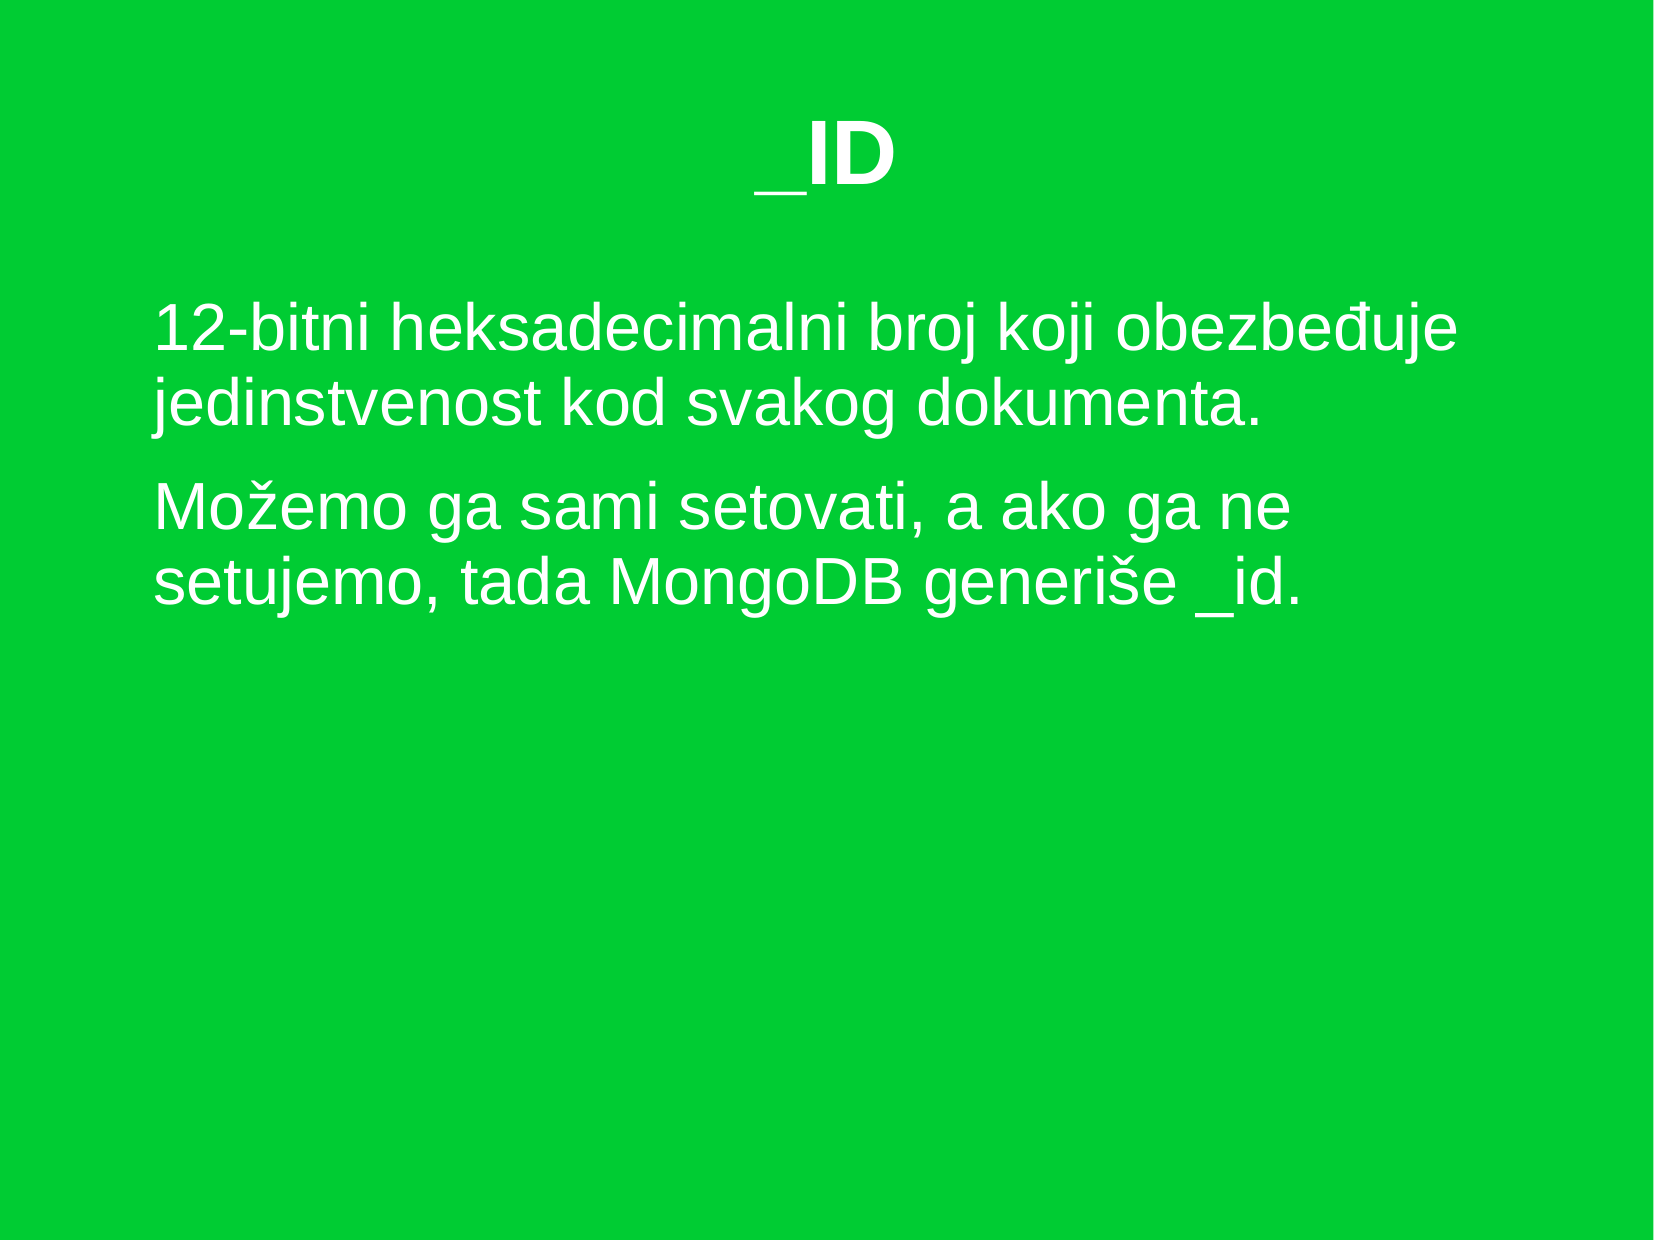

_ID
# 12-bitni heksadecimalni broj koji obezbeđuje jedinstvenost kod svakog dokumenta.
Možemo ga sami setovati, a ako ga ne setujemo, tada MongoDB generiše _id.